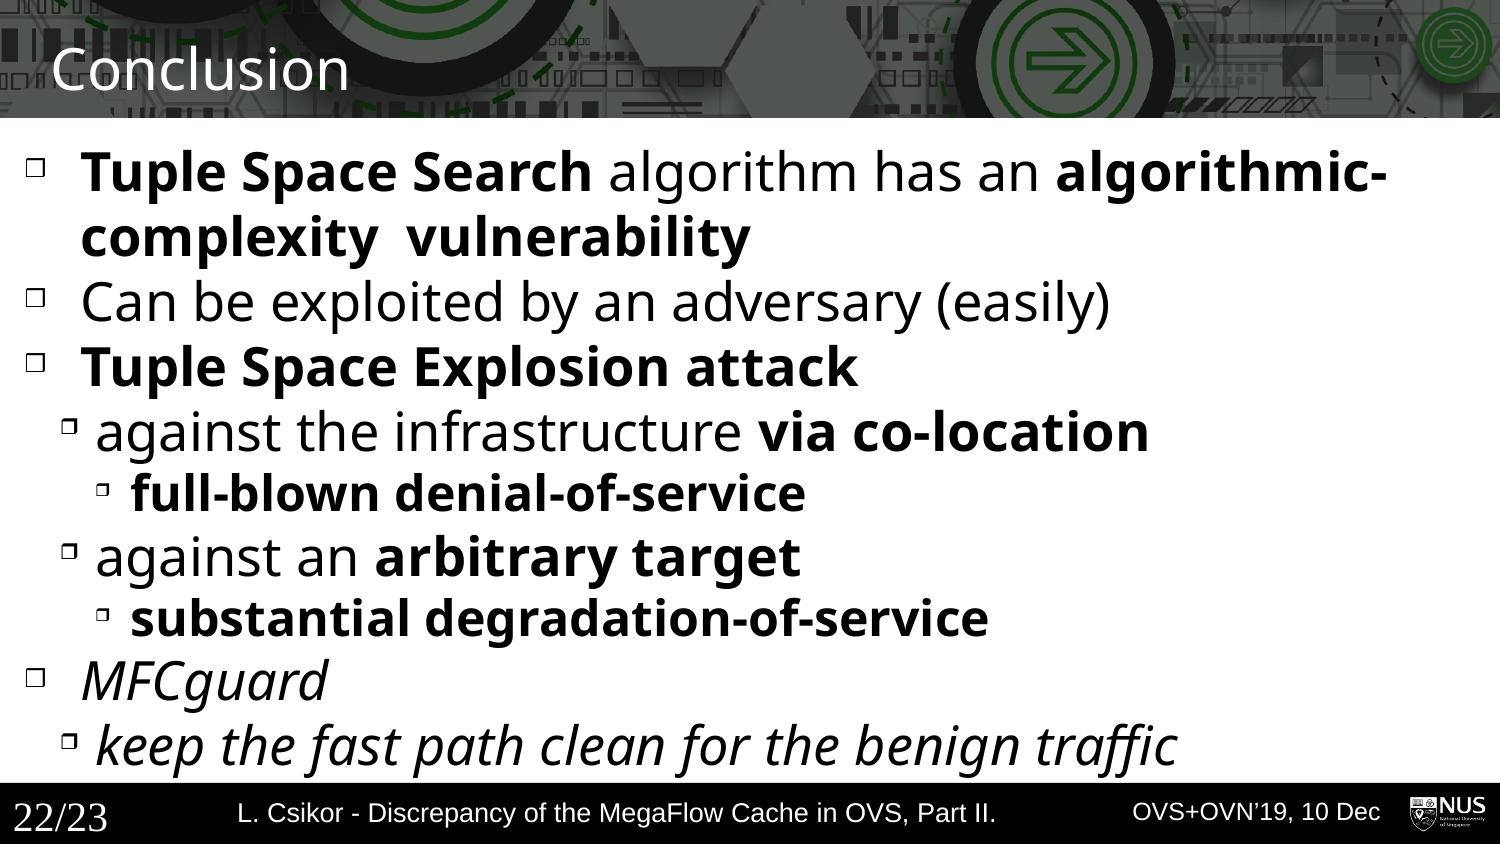

Conclusion
Tuple Space Search algorithm has an algorithmic-complexity vulnerability
Can be exploited by an adversary (easily)
Tuple Space Explosion attack
against the infrastructure via co-location
full-blown denial-of-service
against an arbitrary target
substantial degradation-of-service
MFCguard
keep the fast path clean for the benign traffic